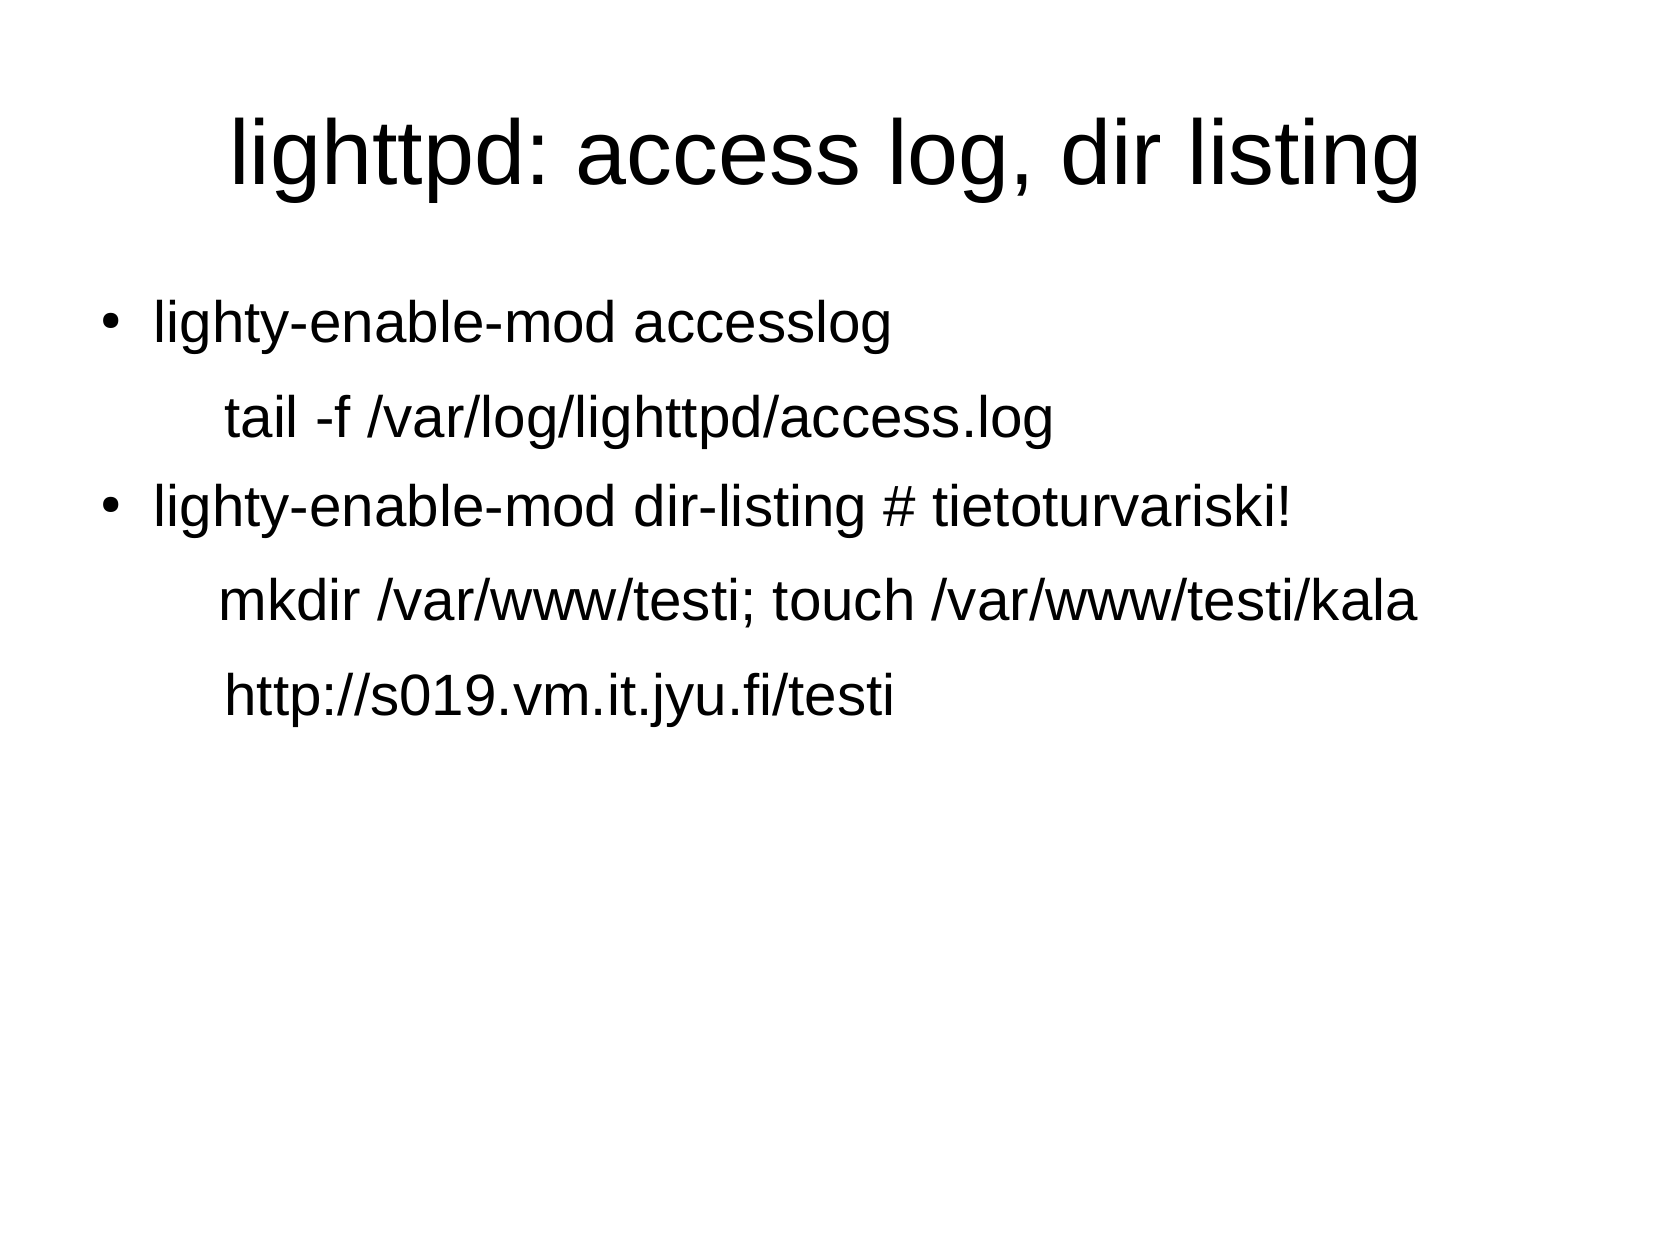

# lighttpd: access log, dir listing
lighty-enable-mod accesslog
tail -f /var/log/lighttpd/access.log
lighty-enable-mod dir-listing # tietoturvariski!
 mkdir /var/www/testi; touch /var/www/testi/kala
http://s019.vm.it.jyu.fi/testi